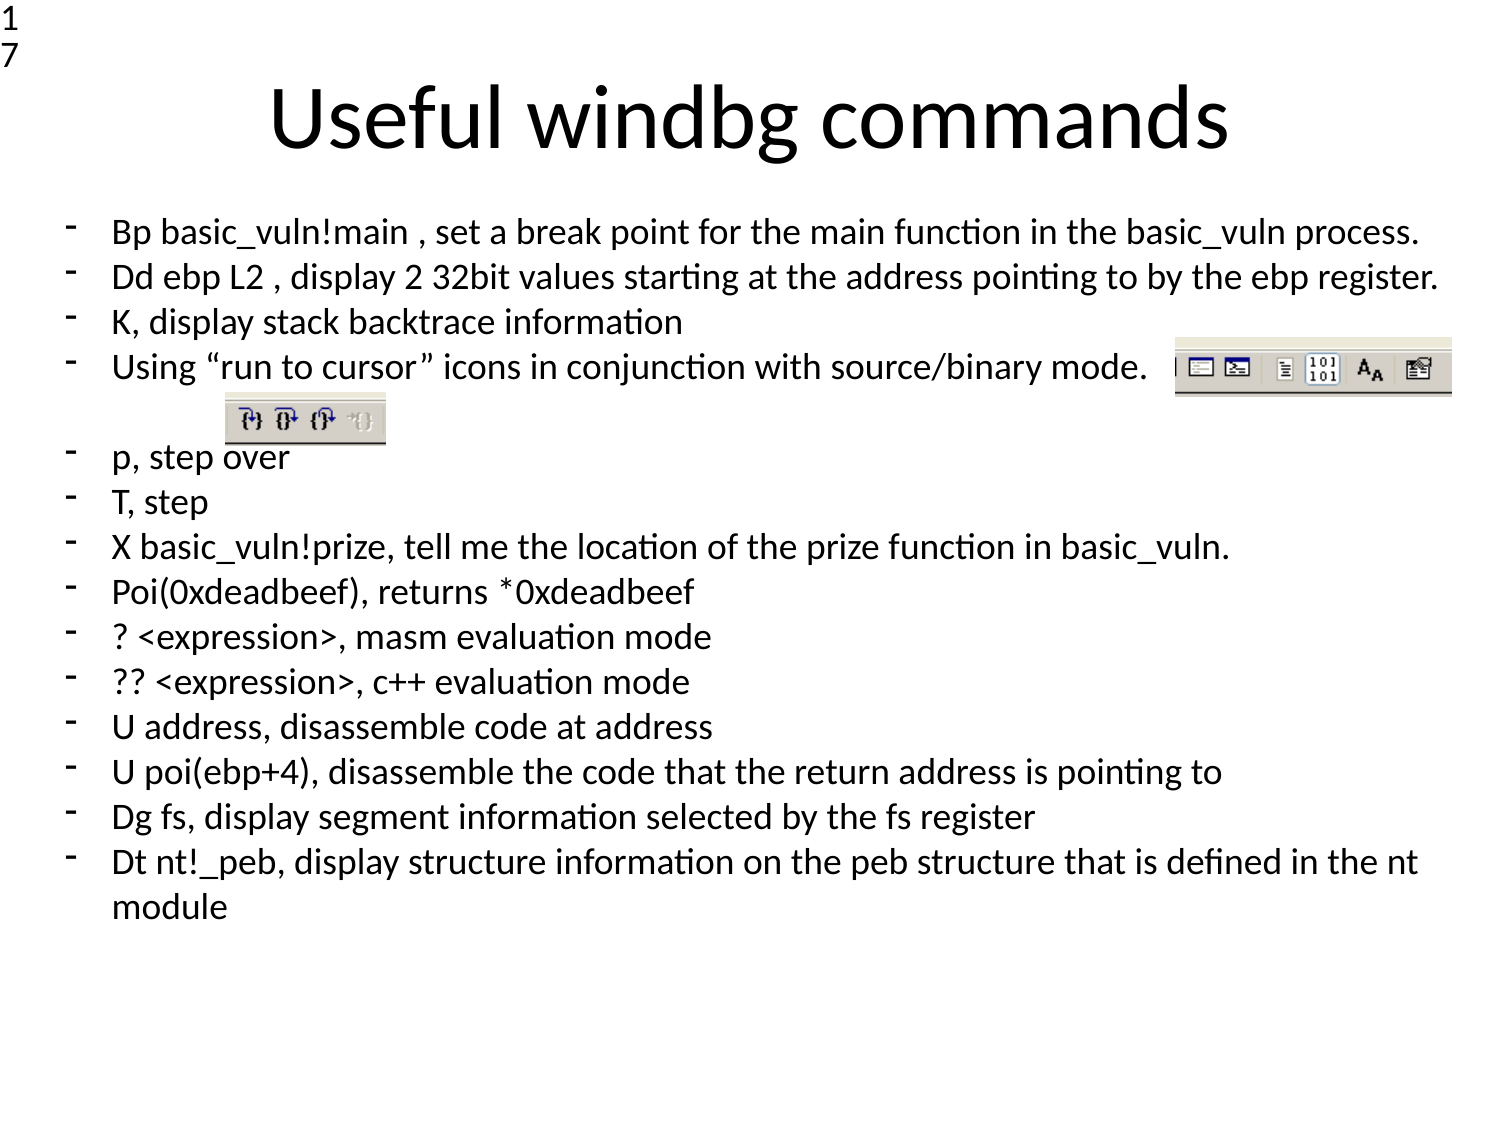

# Useful windbg commands
Bp basic_vuln!main , set a break point for the main function in the basic_vuln process.
Dd ebp L2 , display 2 32bit values starting at the address pointing to by the ebp register.
K, display stack backtrace information
Using “run to cursor” icons in conjunction with source/binary mode.
p, step over
T, step
X basic_vuln!prize, tell me the location of the prize function in basic_vuln.
Poi(0xdeadbeef), returns *0xdeadbeef
? <expression>, masm evaluation mode
?? <expression>, c++ evaluation mode
U address, disassemble code at address
U poi(ebp+4), disassemble the code that the return address is pointing to
Dg fs, display segment information selected by the fs register
Dt nt!_peb, display structure information on the peb structure that is defined in the nt module